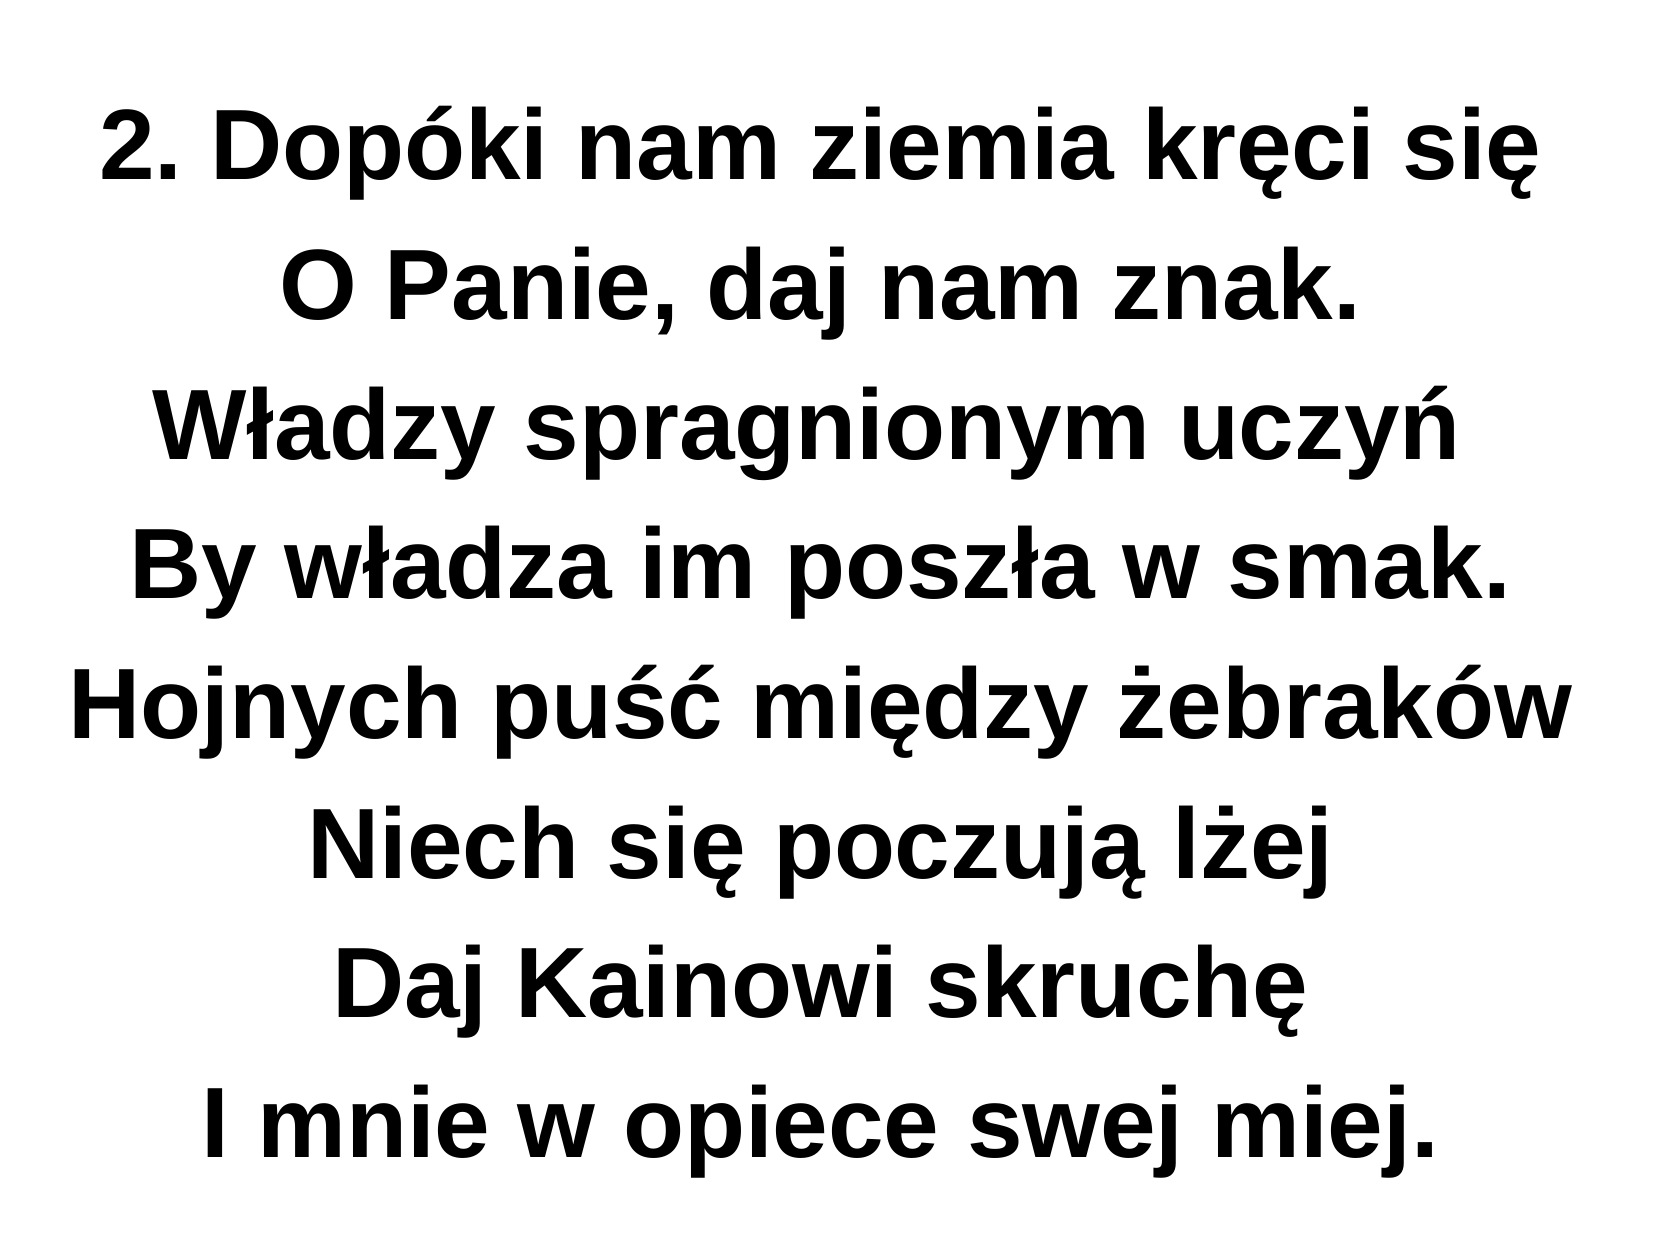

# 2. Dopóki nam ziemia kręci się
O Panie, daj nam znak.
Władzy spragnionym uczyń
By władza im poszła w smak.
Hojnych puść między żebraków
Niech się poczują lżej
Daj Kainowi skruchę
I mnie w opiece swej miej.